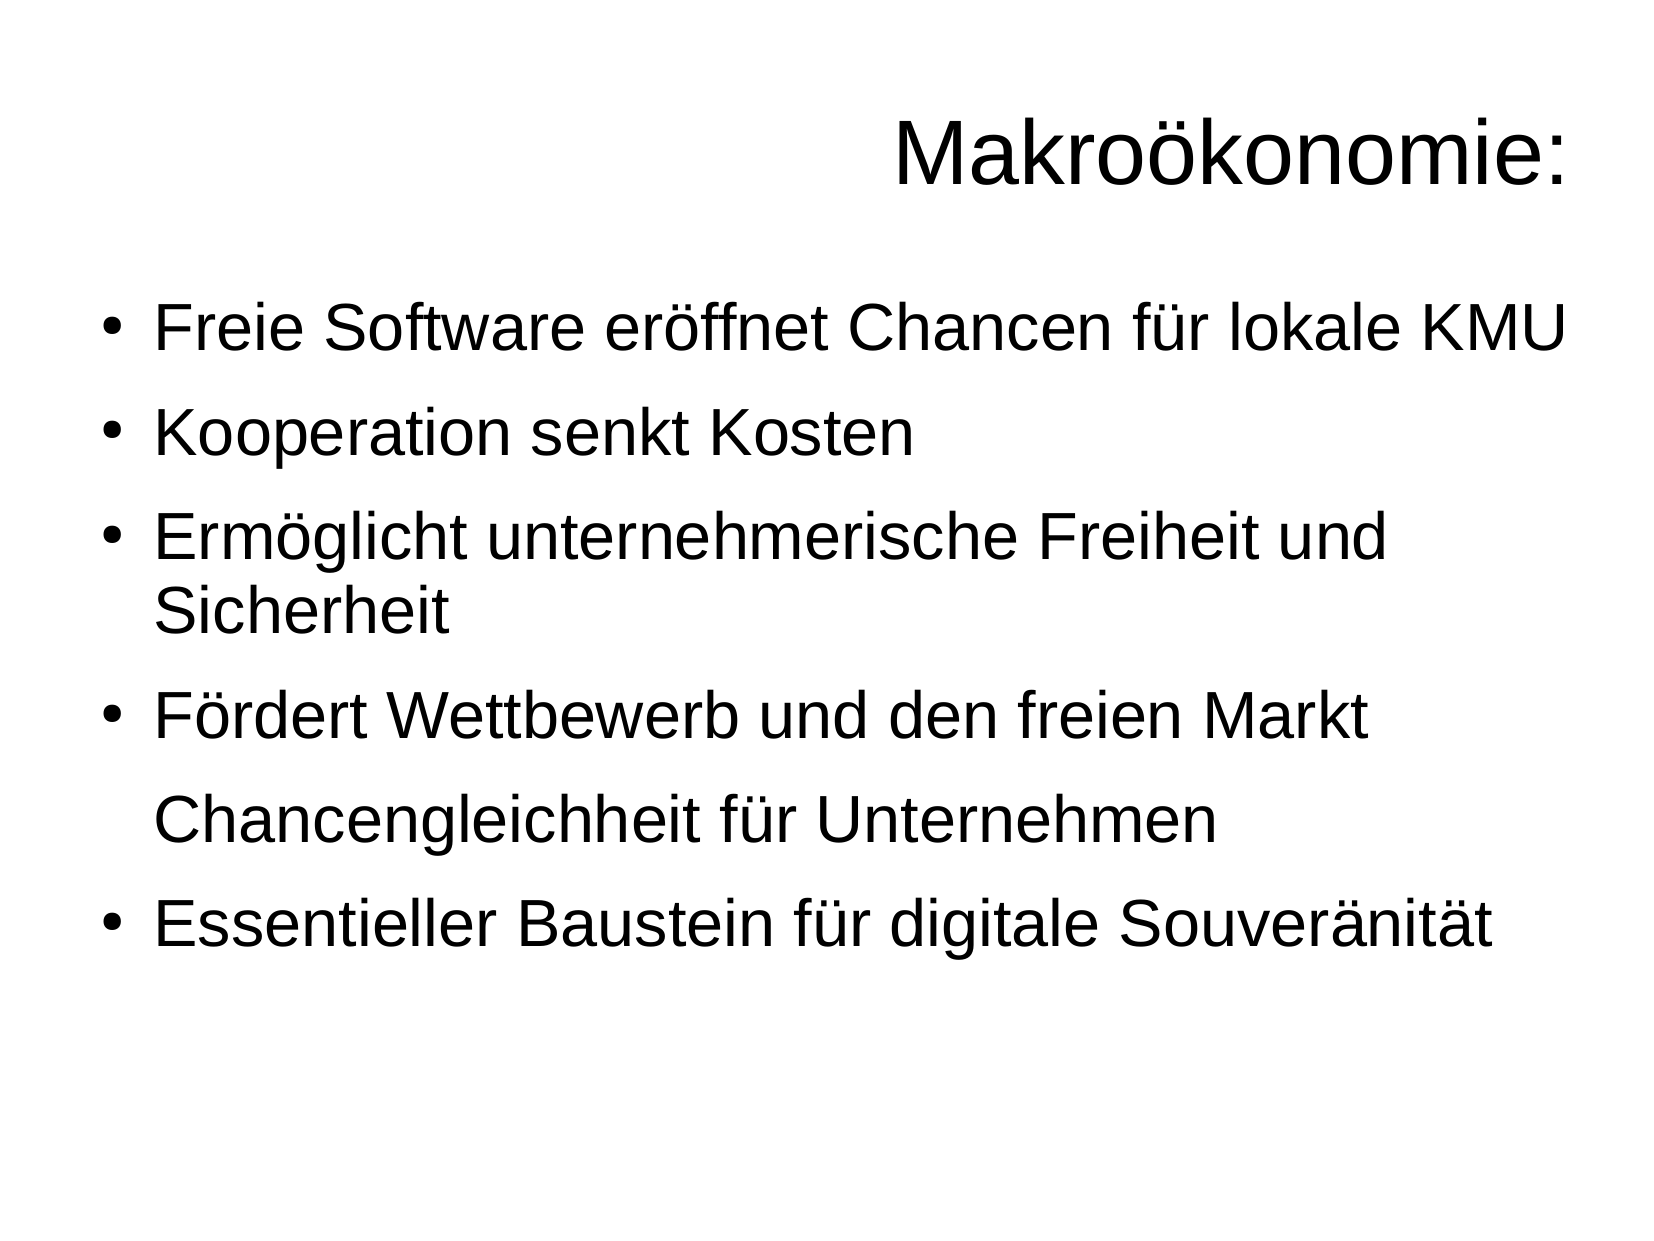

# Makroökonomie:
Freie Software eröffnet Chancen für lokale KMU
Kooperation senkt Kosten
Ermöglicht unternehmerische Freiheit und Sicherheit
Fördert Wettbewerb und den freien Markt
Chancengleichheit für Unternehmen
Essentieller Baustein für digitale Souveränität